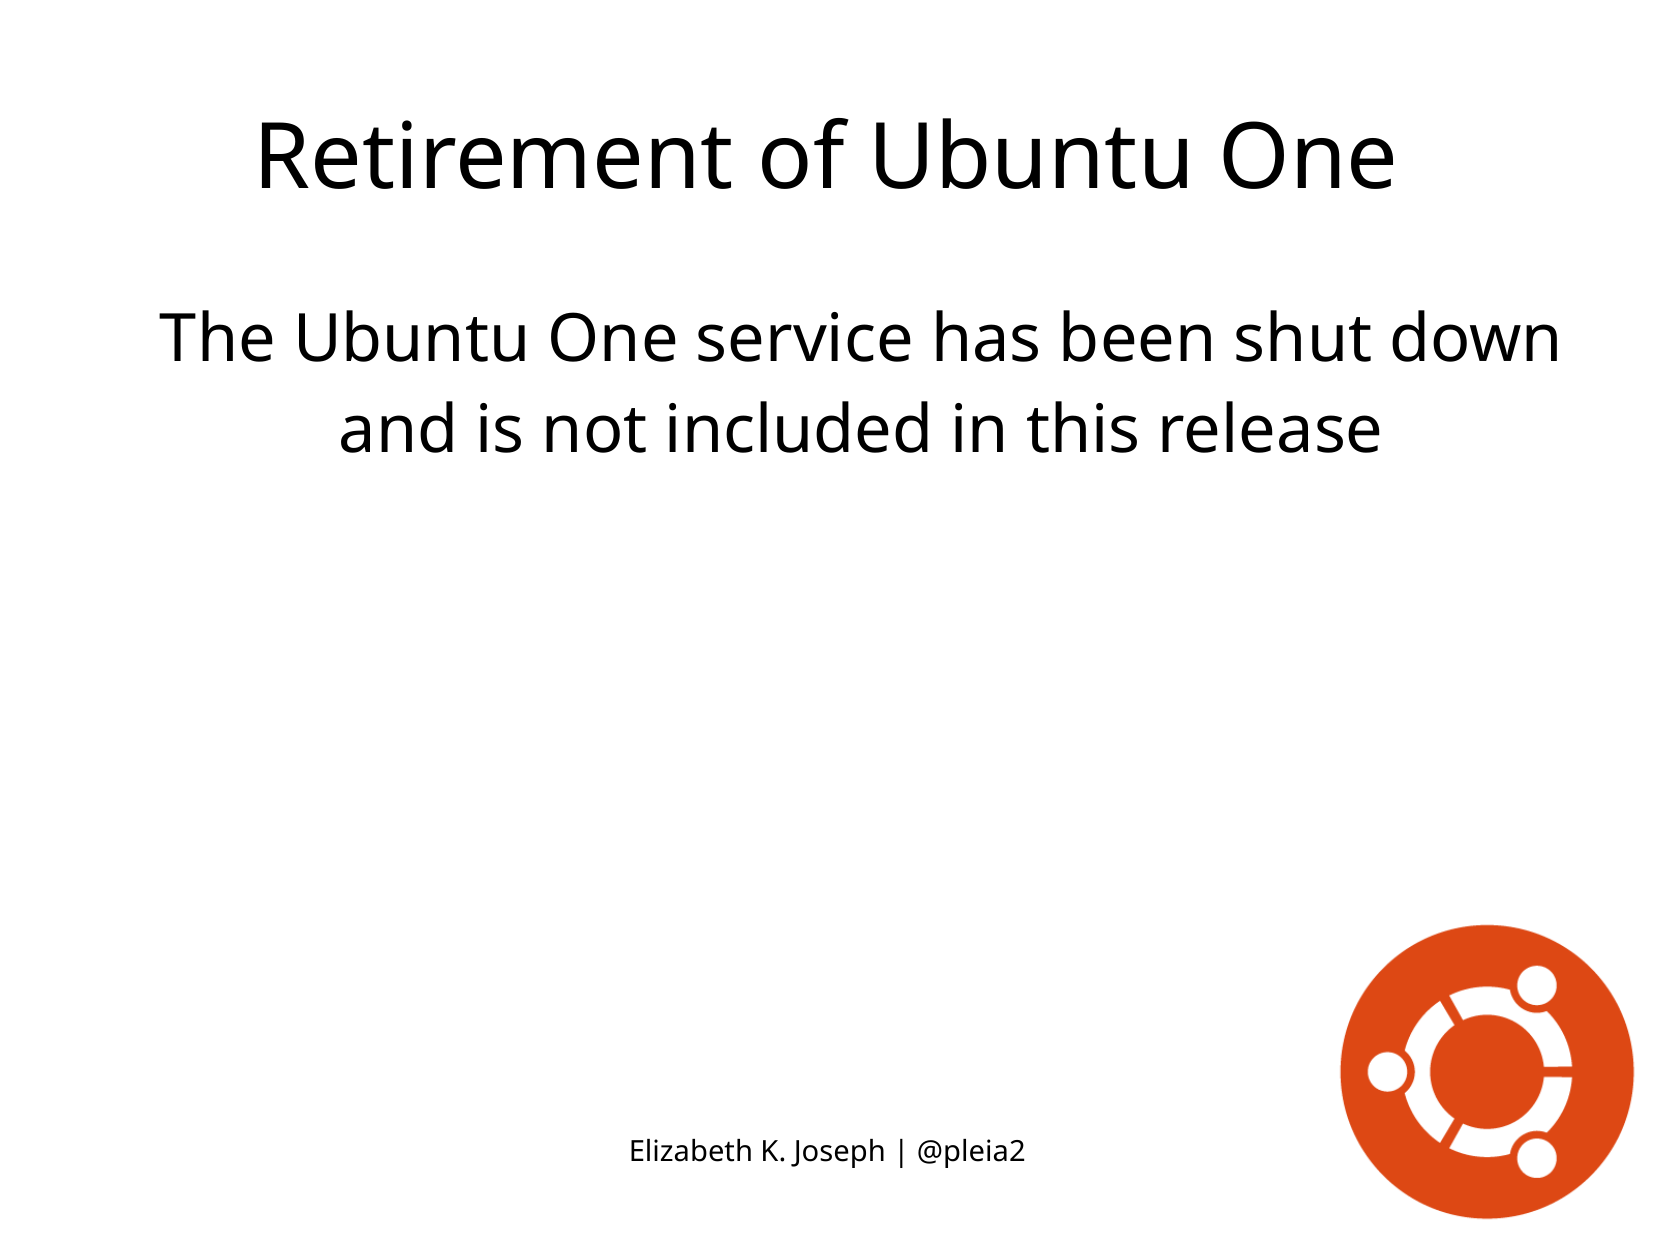

# Retirement of Ubuntu One
The Ubuntu One service has been shut down and is not included in this release
Elizabeth K. Joseph | @pleia2